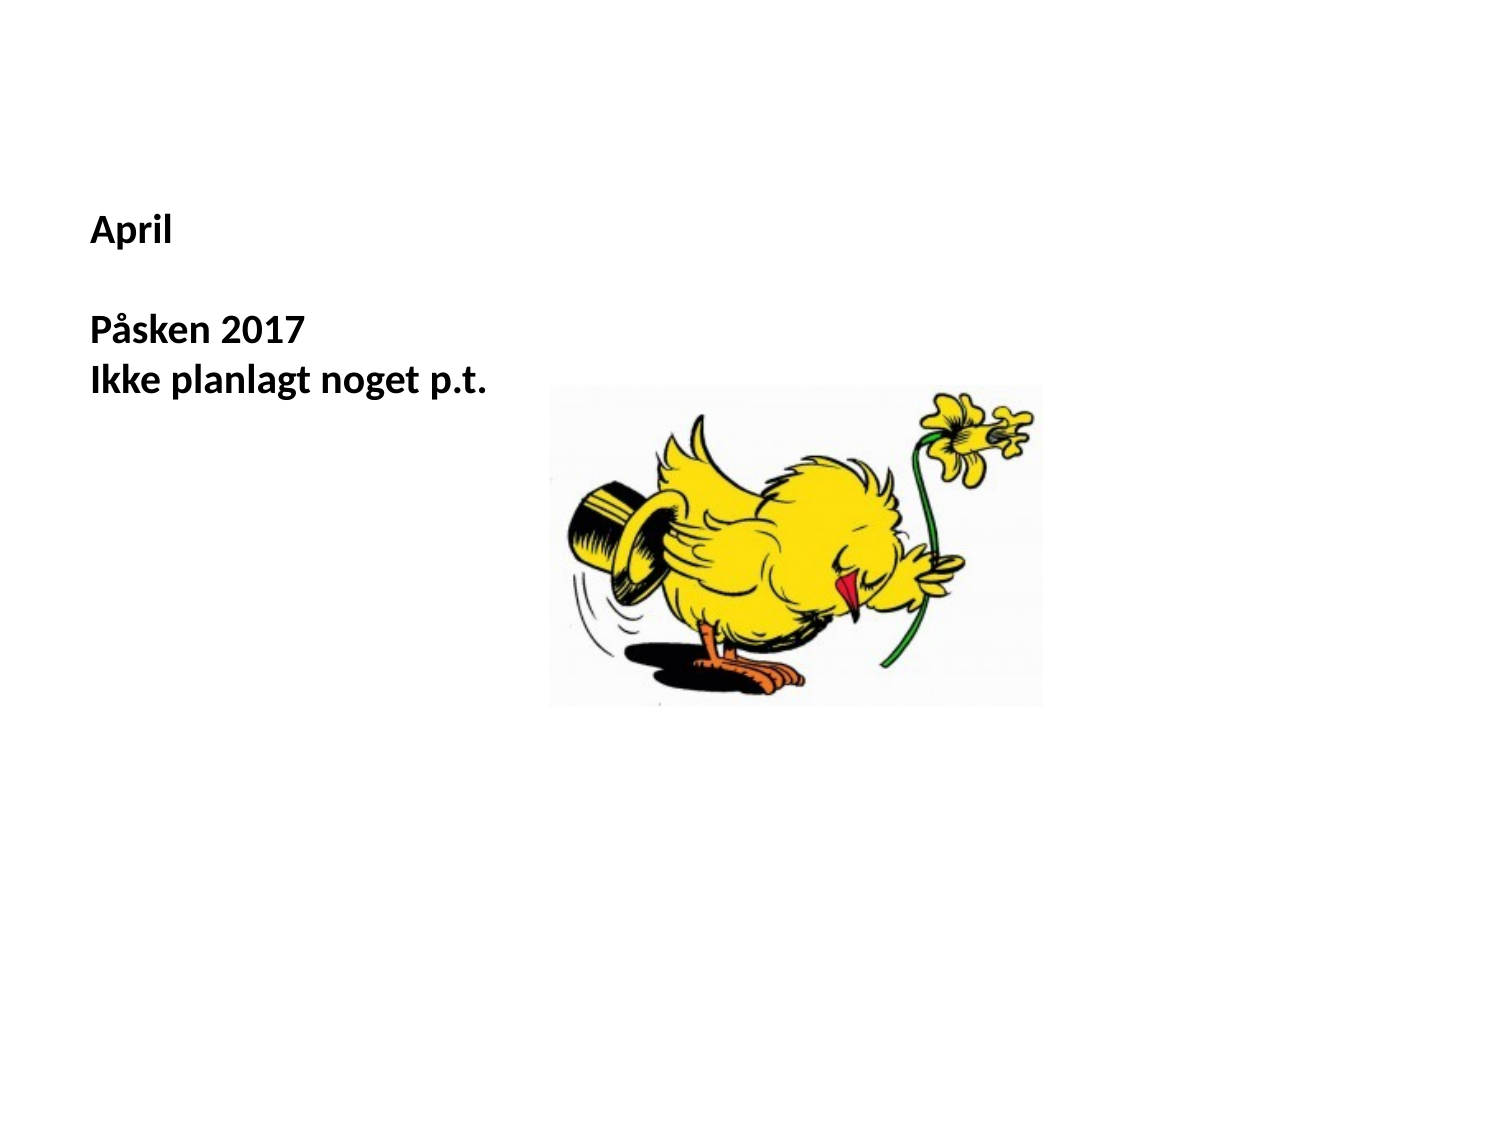

# April Påsken 2017 Ikke planlagt noget p.t.